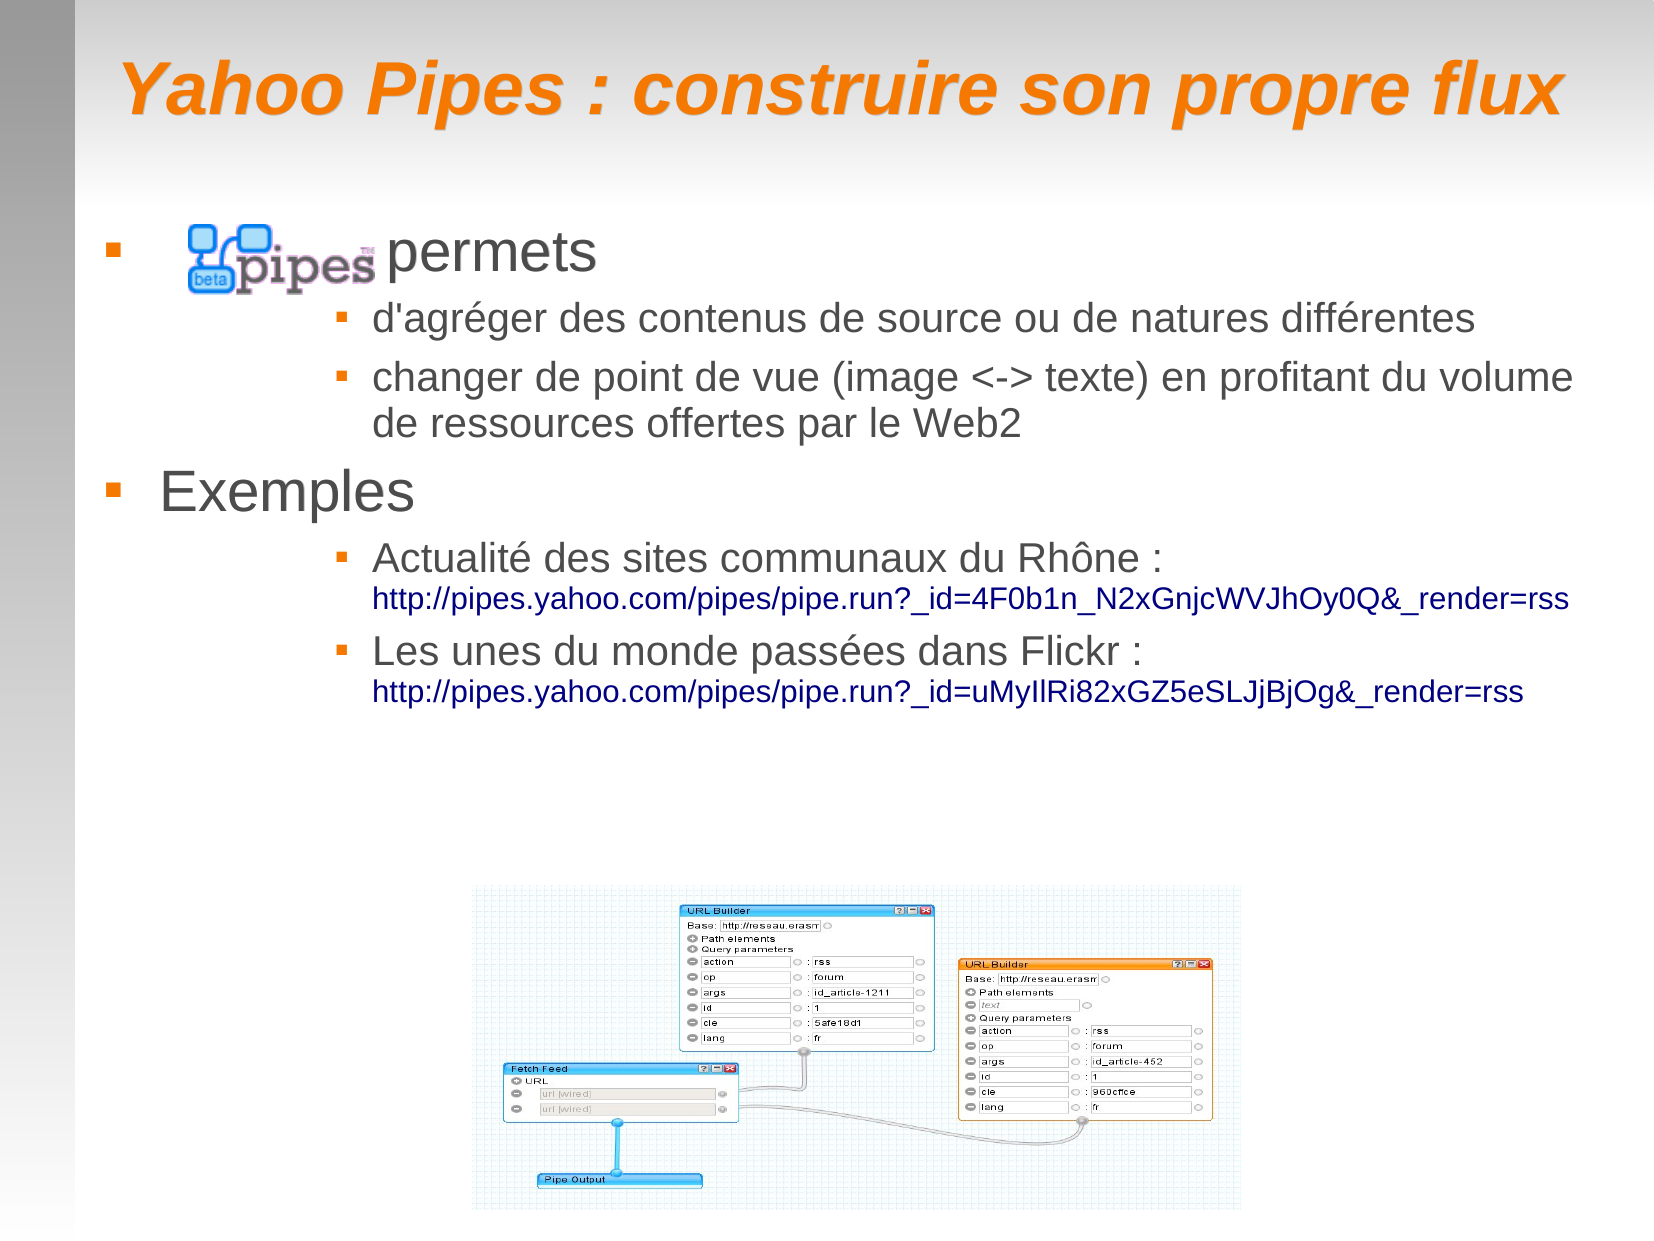

# Yahoo Pipes : construire son propre flux
 permets
d'agréger des contenus de source ou de natures différentes
changer de point de vue (image <-> texte) en profitant du volume de ressources offertes par le Web2
Exemples
Actualité des sites communaux du Rhône :
http://pipes.yahoo.com/pipes/pipe.run?_id=4F0b1n_N2xGnjcWVJhOy0Q&_render=rss
Les unes du monde passées dans Flickr : http://pipes.yahoo.com/pipes/pipe.run?_id=uMyIlRi82xGZ5eSLJjBjOg&_render=rss